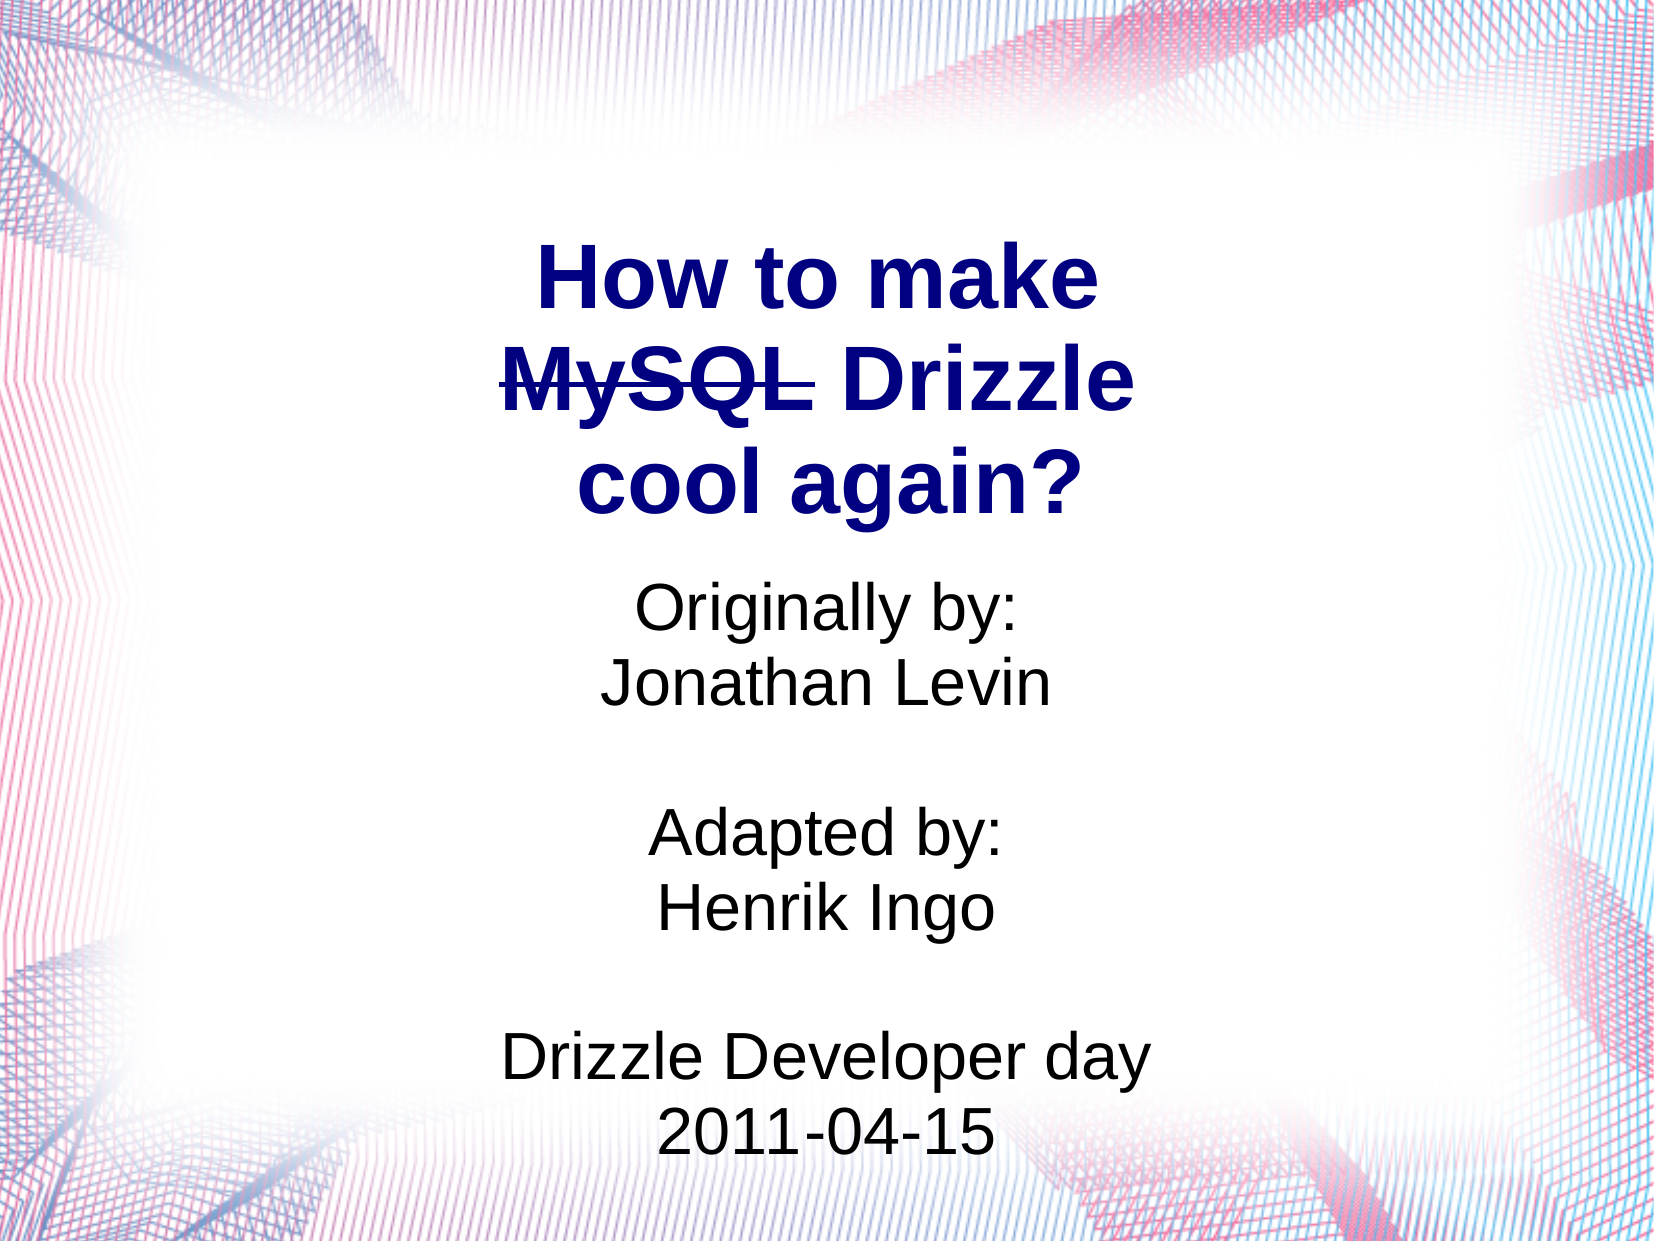

# How to make MySQL Drizzle cool again?
Originally by:
Jonathan Levin
Adapted by:
Henrik Ingo
Drizzle Developer day
2011-04-15